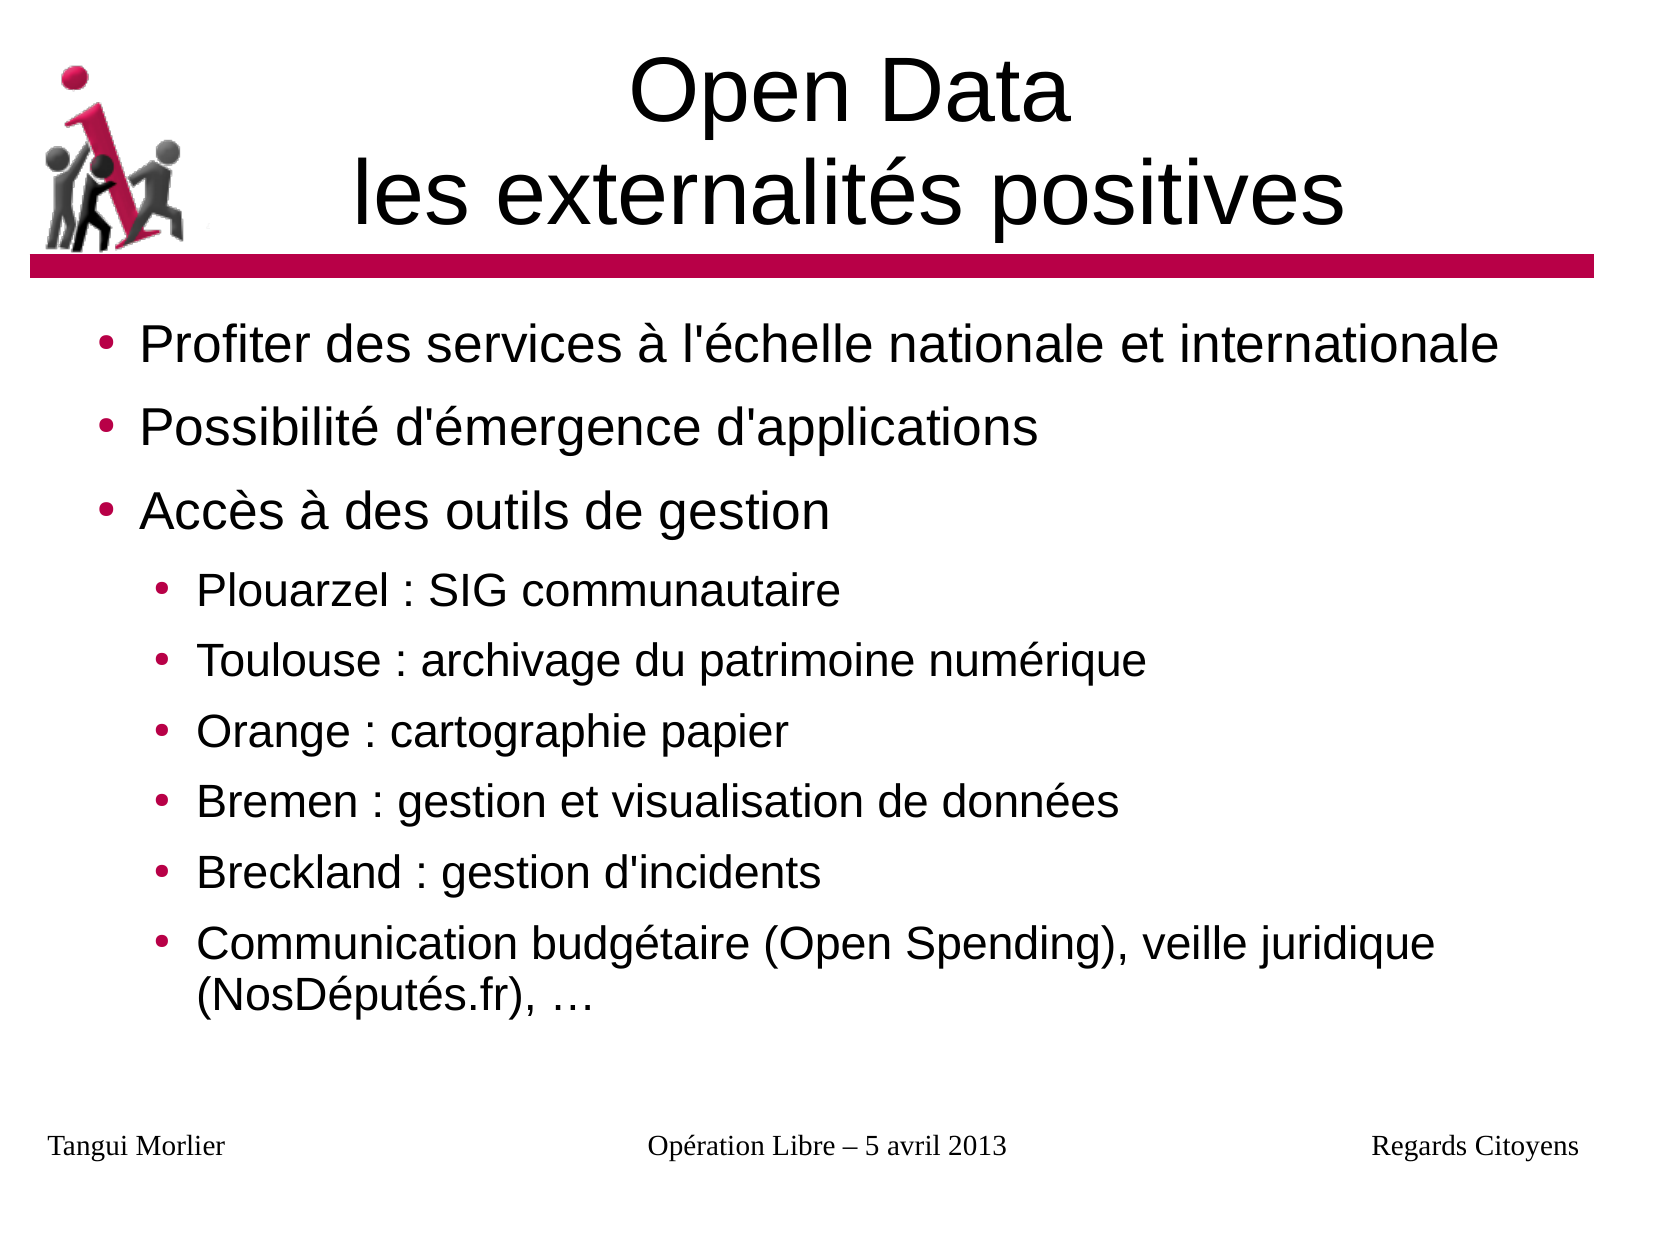

# Open Data les externalités positives
Profiter des services à l'échelle nationale et internationale
Possibilité d'émergence d'applications
Accès à des outils de gestion
Plouarzel : SIG communautaire
Toulouse : archivage du patrimoine numérique
Orange : cartographie papier
Bremen : gestion et visualisation de données
Breckland : gestion d'incidents
Communication budgétaire (Open Spending), veille juridique (NosDéputés.fr), …
Tangui Morlier - Opération Libre - 5 avril 2013